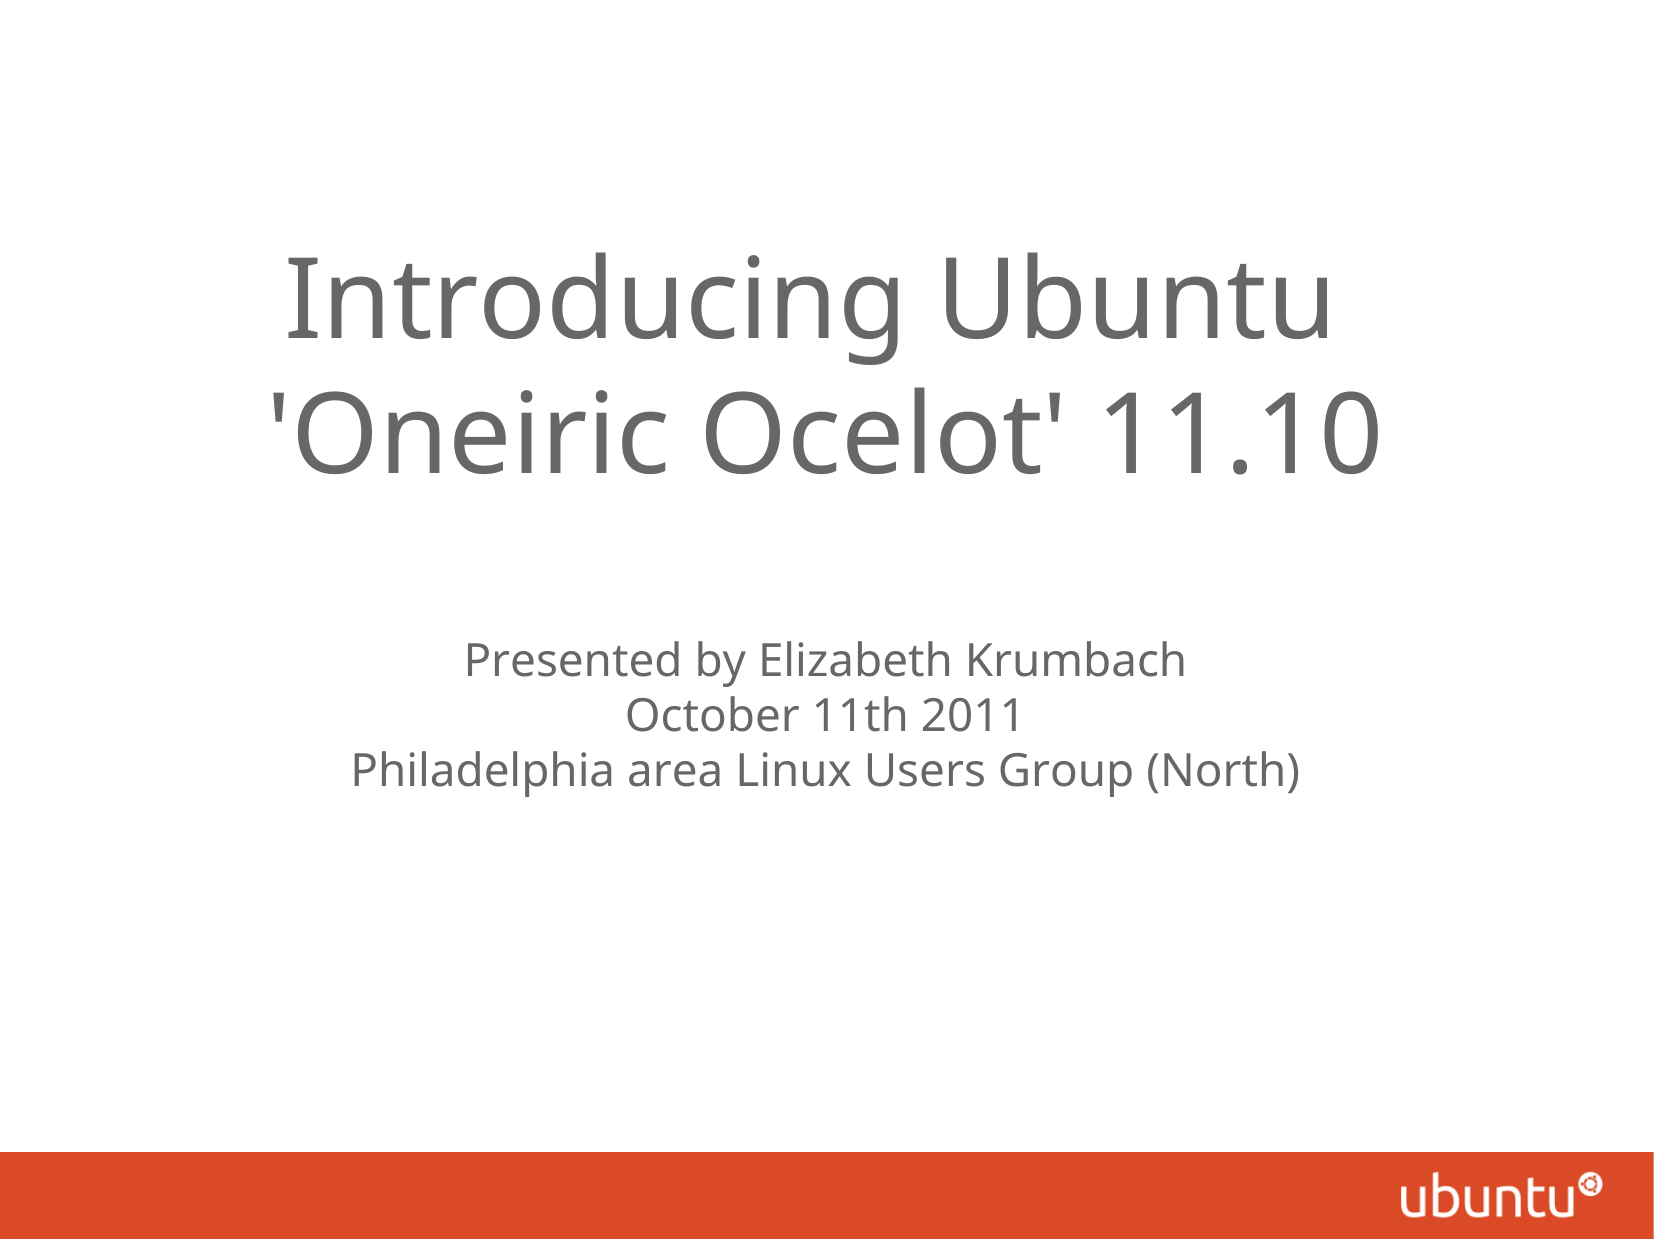

# Introducing Ubuntu
'Oneiric Ocelot' 11.10
Presented by Elizabeth Krumbach
October 11th 2011
Philadelphia area Linux Users Group (North)